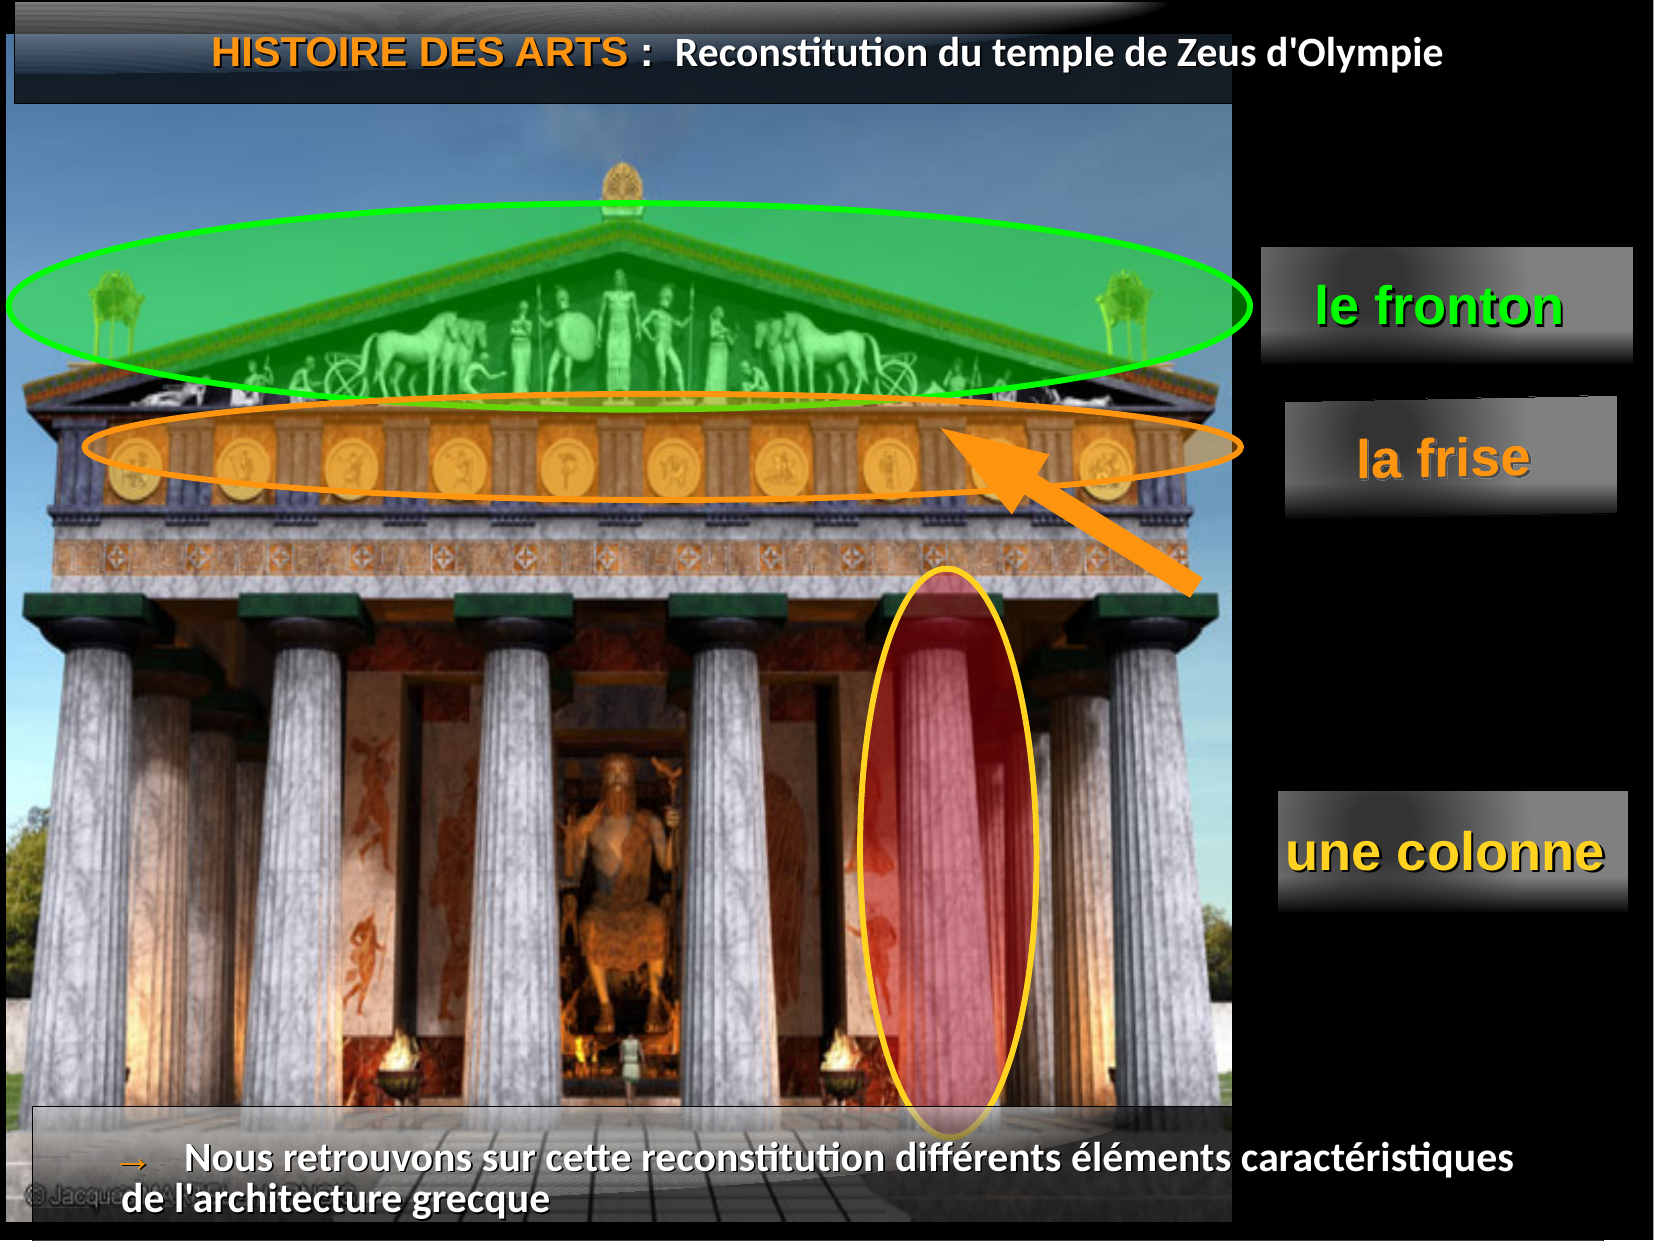

HISTOIRE DES ARTS : Reconstitution du temple de Zeus d'Olympie
 le fronton
la frise
une colonne
→ Nous retrouvons sur cette reconstitution différents éléments caractéristiques
 de l'architecture grecque